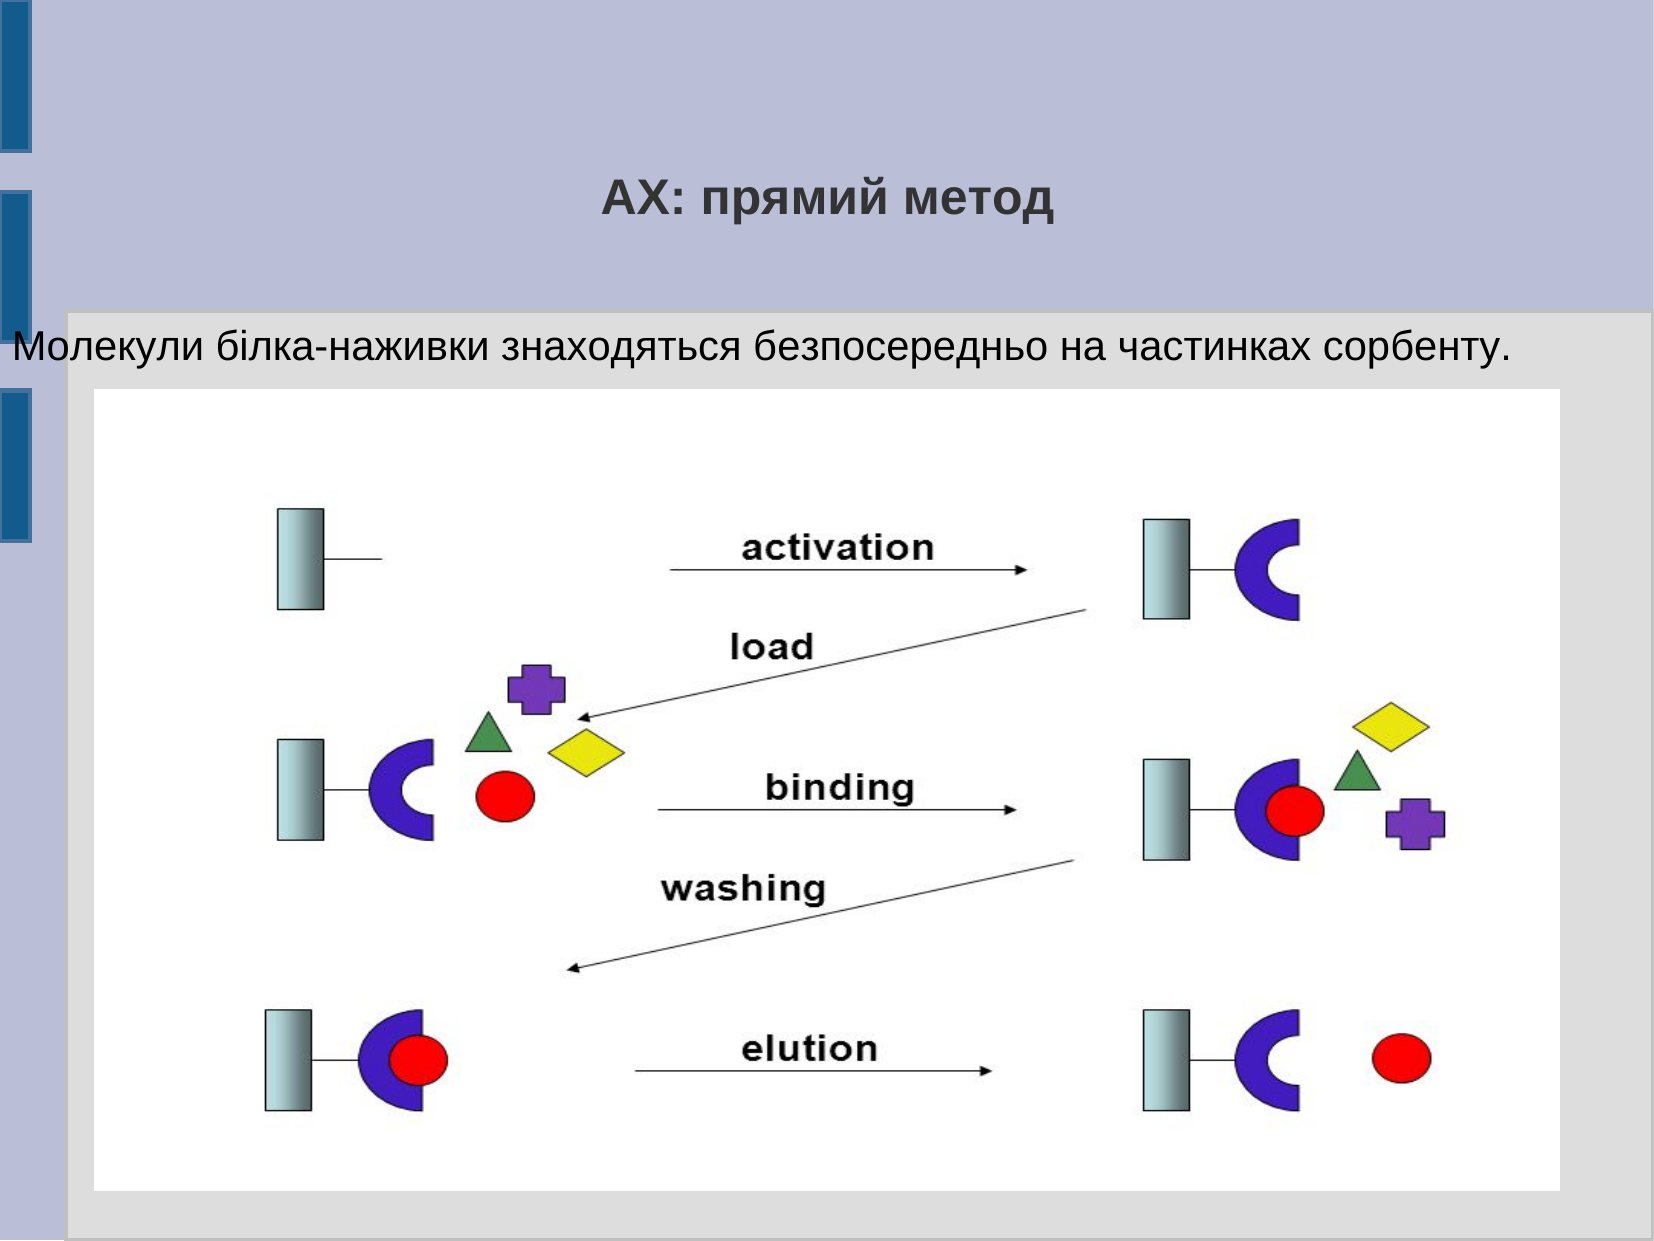

# АХ: прямий метод
Молекули білка-наживки знаходяться безпосередньо на частинках сорбенту.